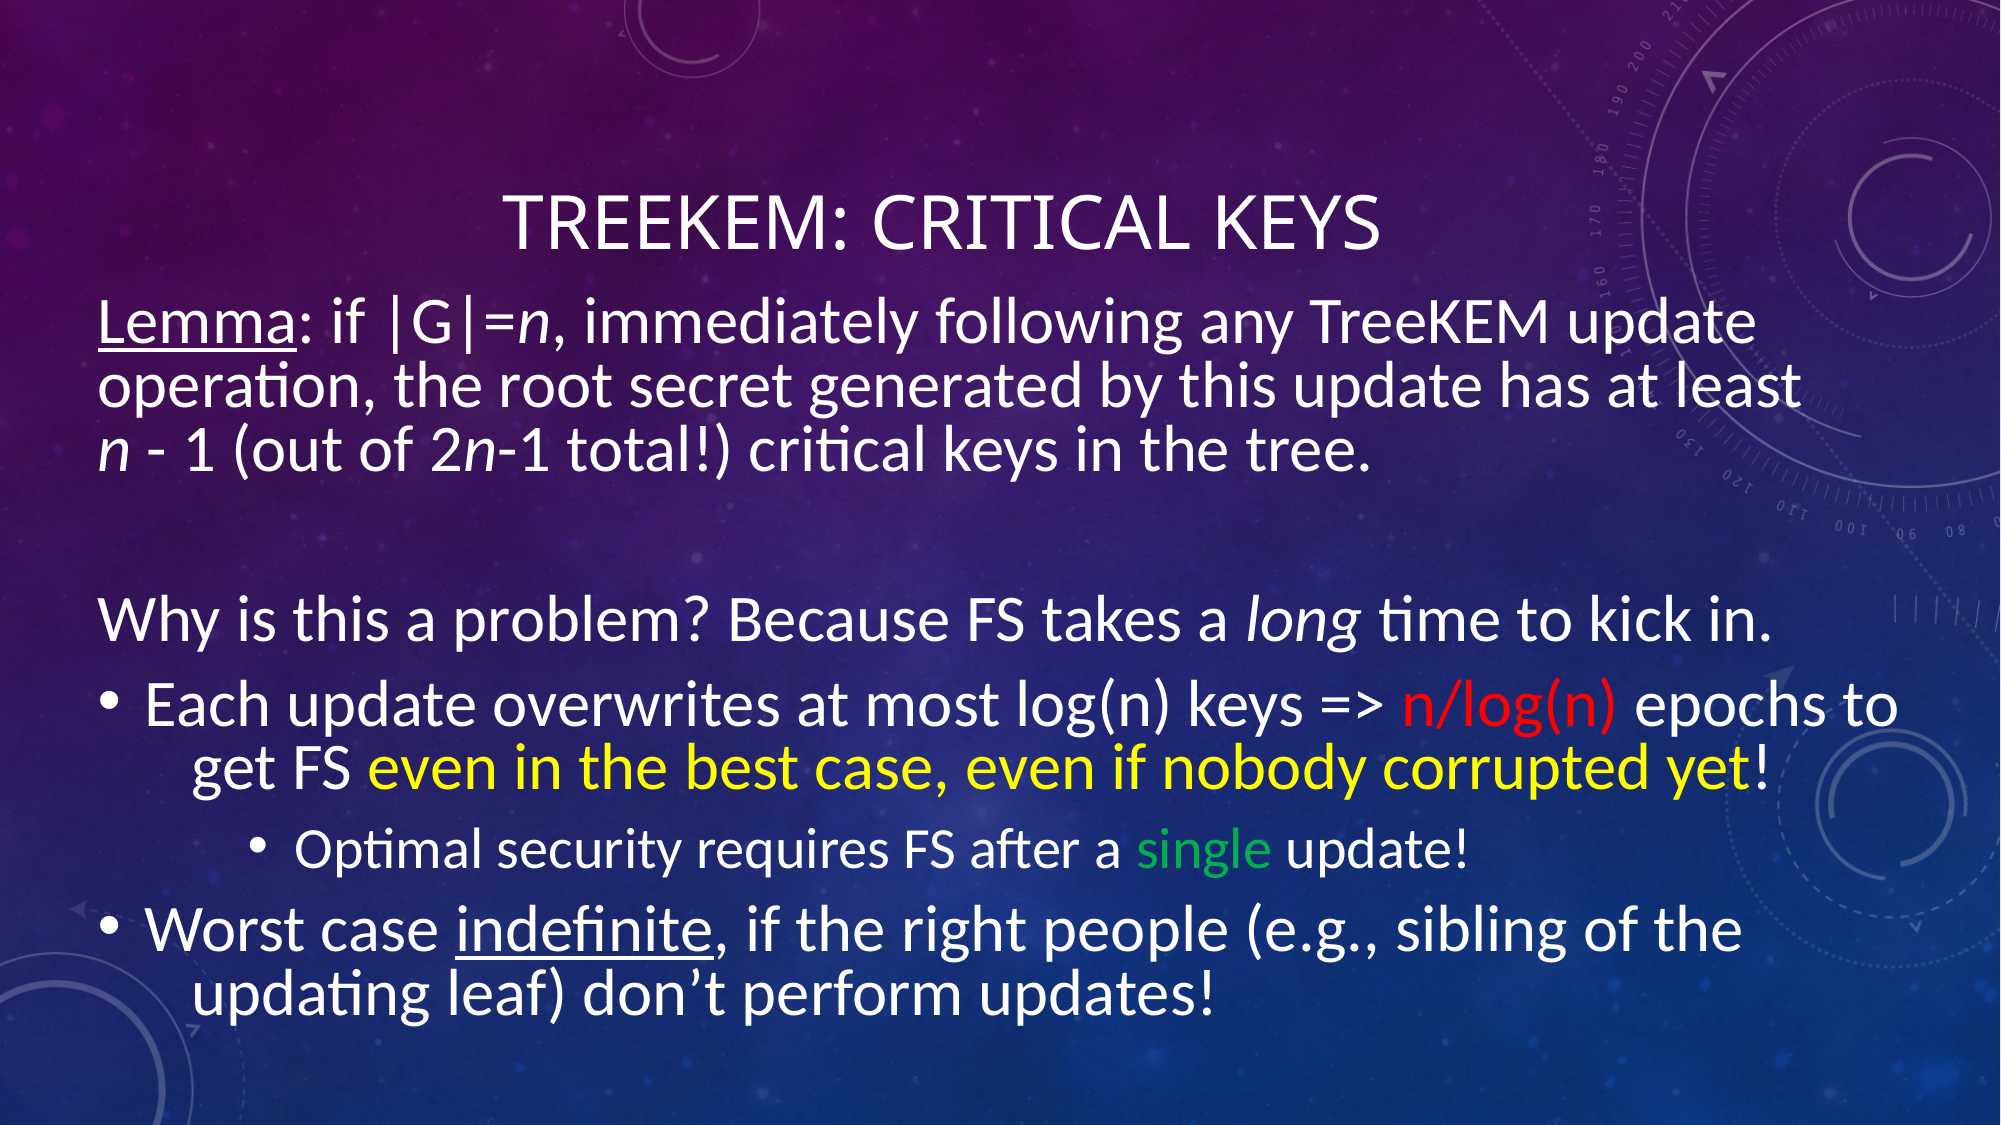

# TreeKEM: Critical Keys
Lemma: if |G|=n, immediately following any TreeKEM update operation, the root secret generated by this update has at least n - 1 (out of 2n-1 total!) critical keys in the tree.
Why is this a problem? Because FS takes a long time to kick in.
Each update overwrites at most log(n) keys => n/log(n) epochs to get FS even in the best case, even if nobody corrupted yet!
Optimal security requires FS after a single update!
Worst case indefinite, if the right people (e.g., sibling of the updating leaf) don’t perform updates!